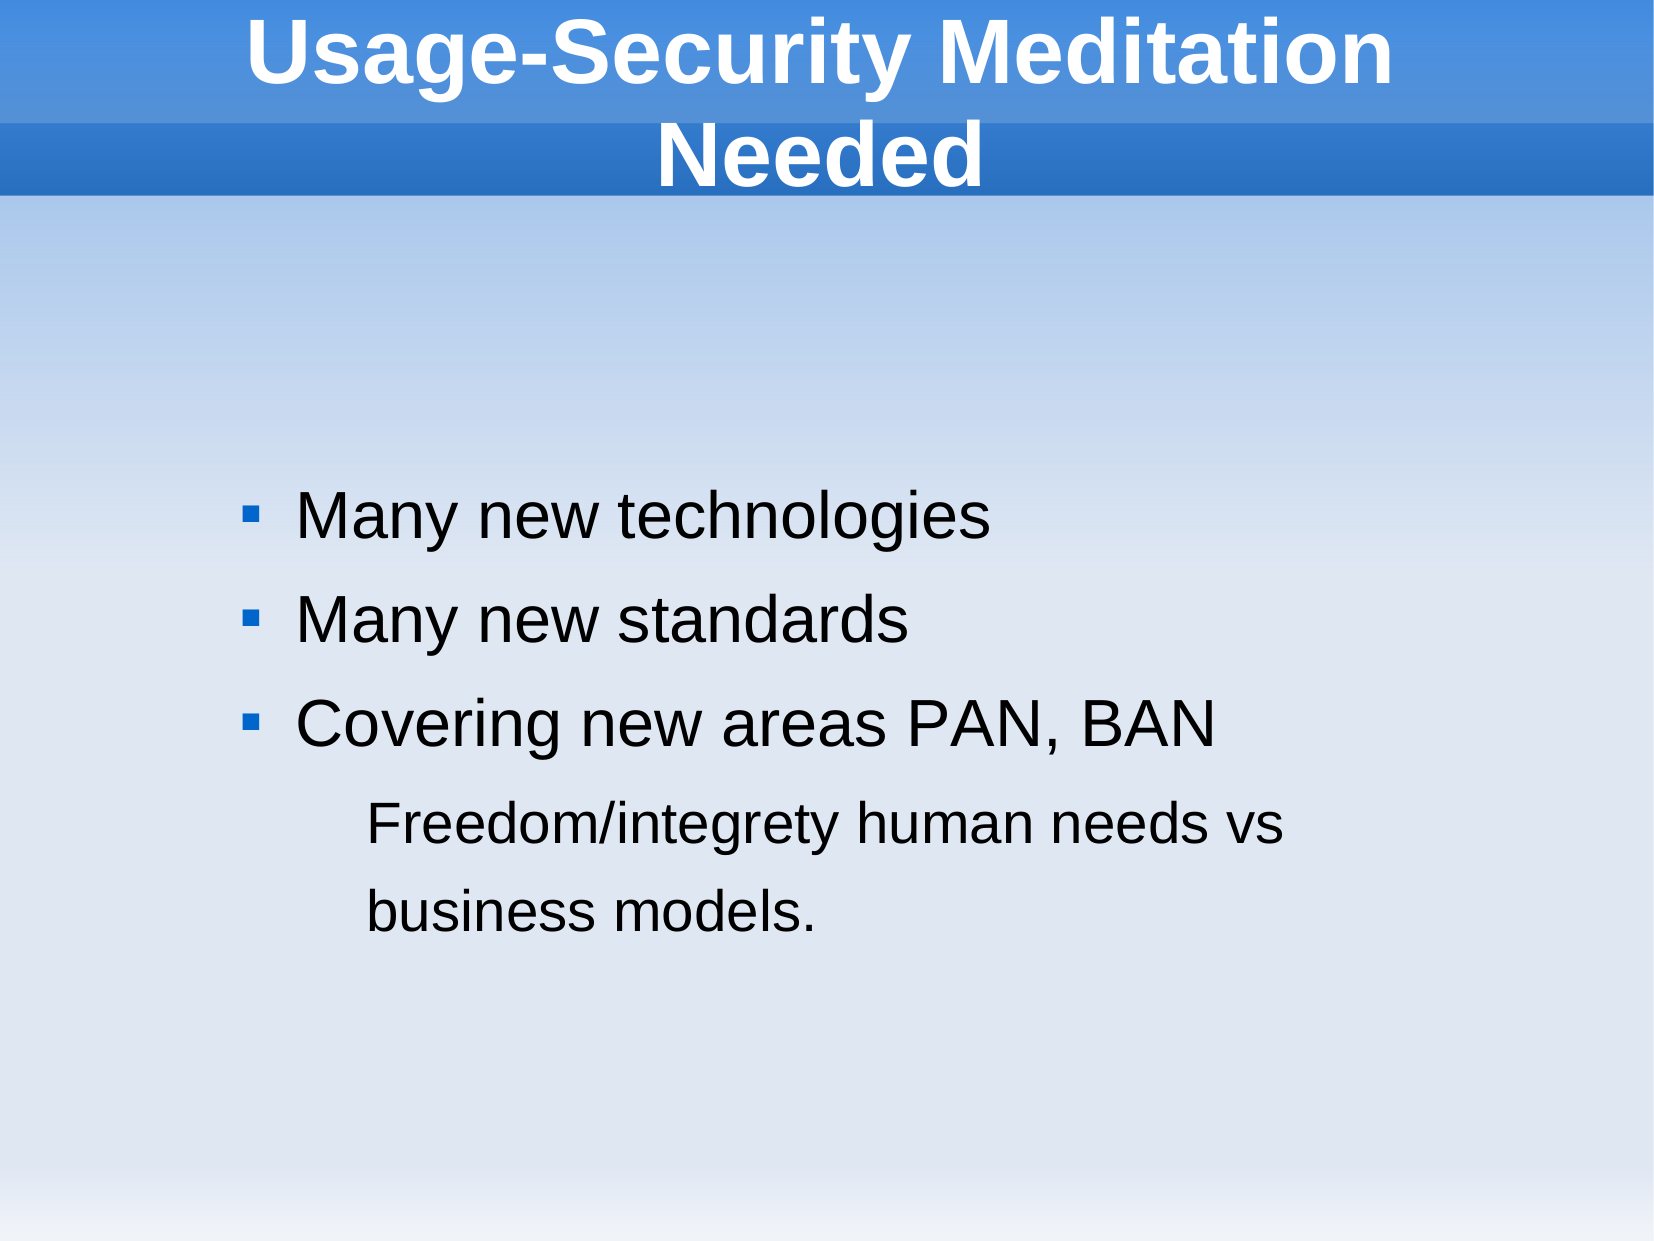

# Usage-Security Meditation Needed
Many new technologies
Many new standards
Covering new areas PAN, BAN
Freedom/integrety human needs vs
business models.